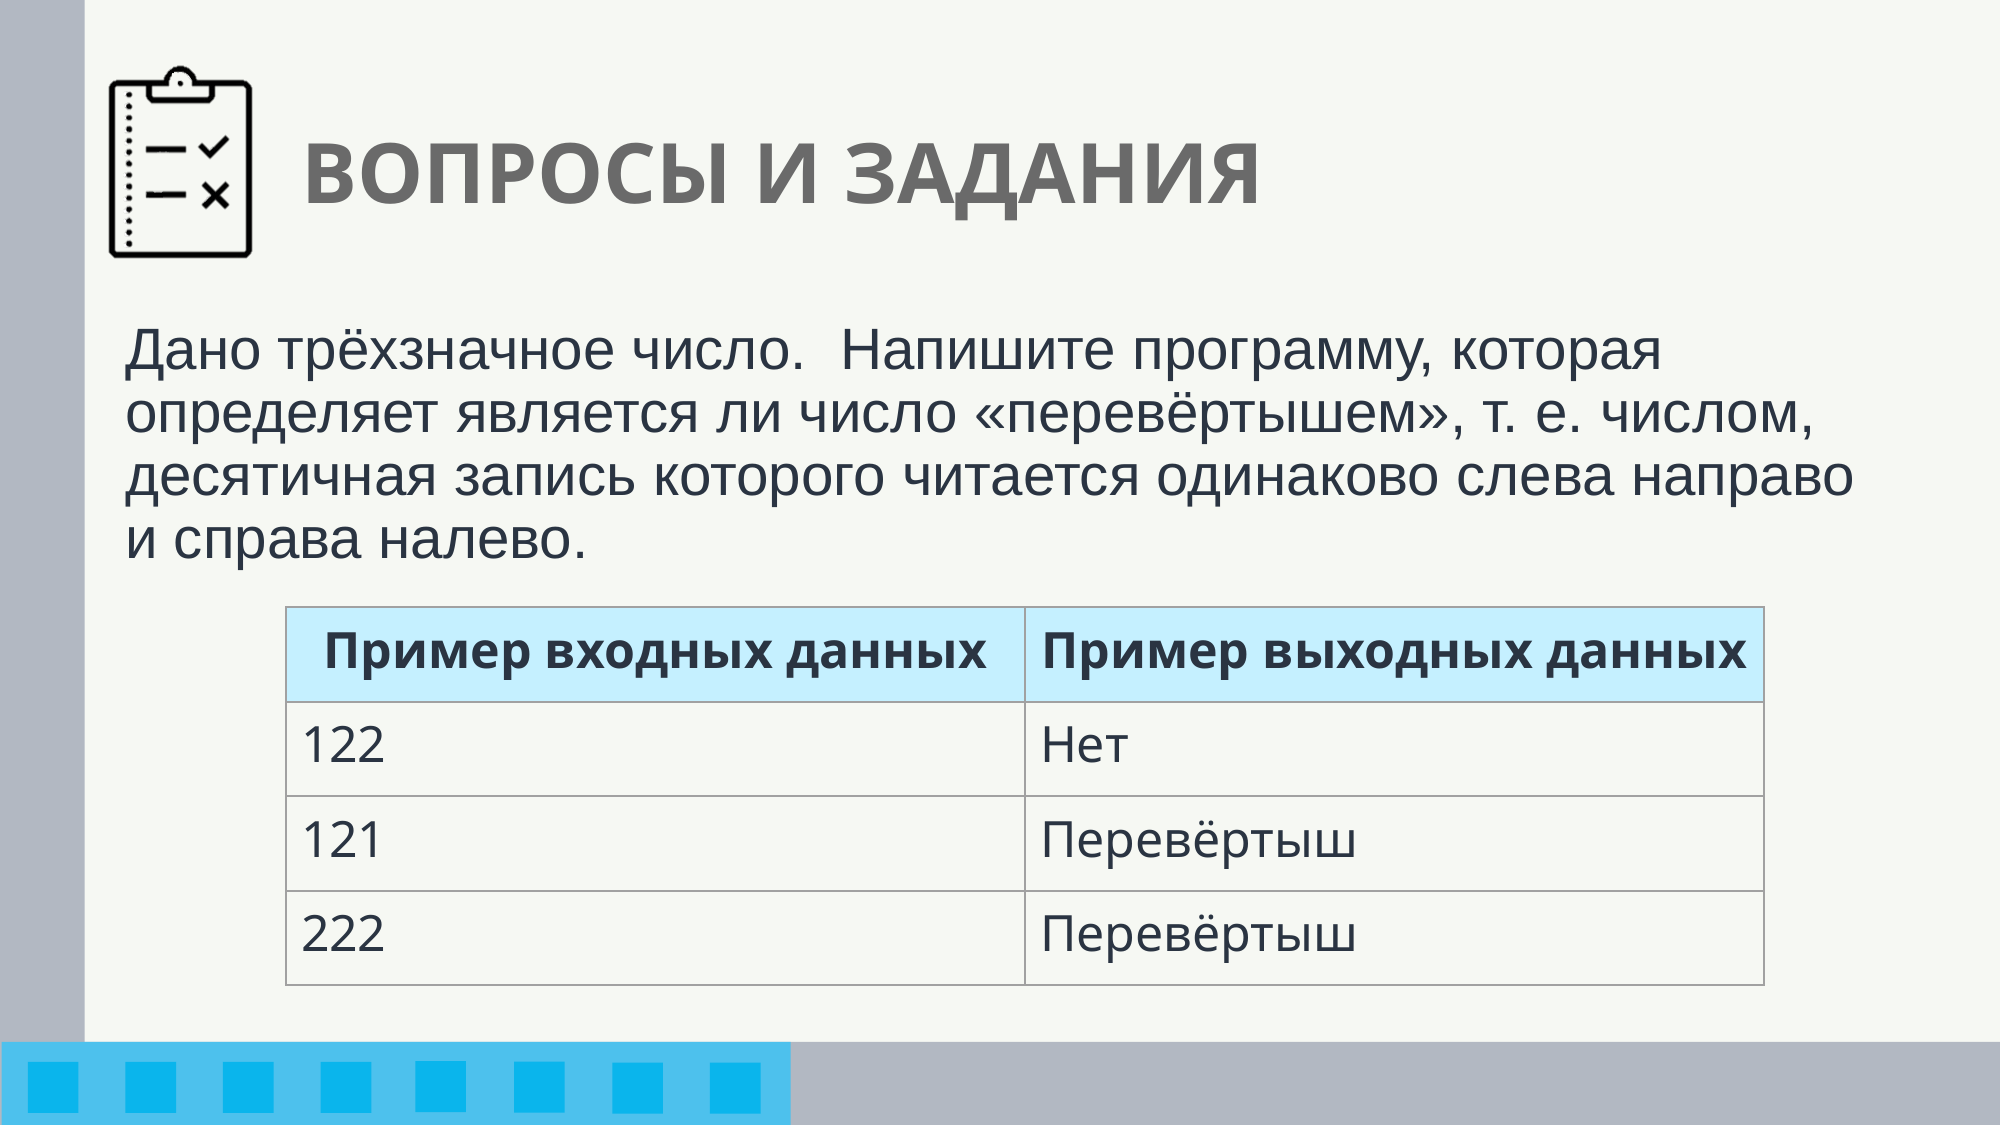

# ВОПРОСЫ И ЗАДАНИЯ
Дано трёхзначное число. Напишите программу, которая определяет является ли число «перевёртышем», т. е. числом, десятичная запись которого читается одинаково слева направо и справа налево.
| Пример входных данных | Пример выходных данных |
| --- | --- |
| 122 | Нет |
| 121 | Перевёртыш |
| 222 | Перевёртыш |